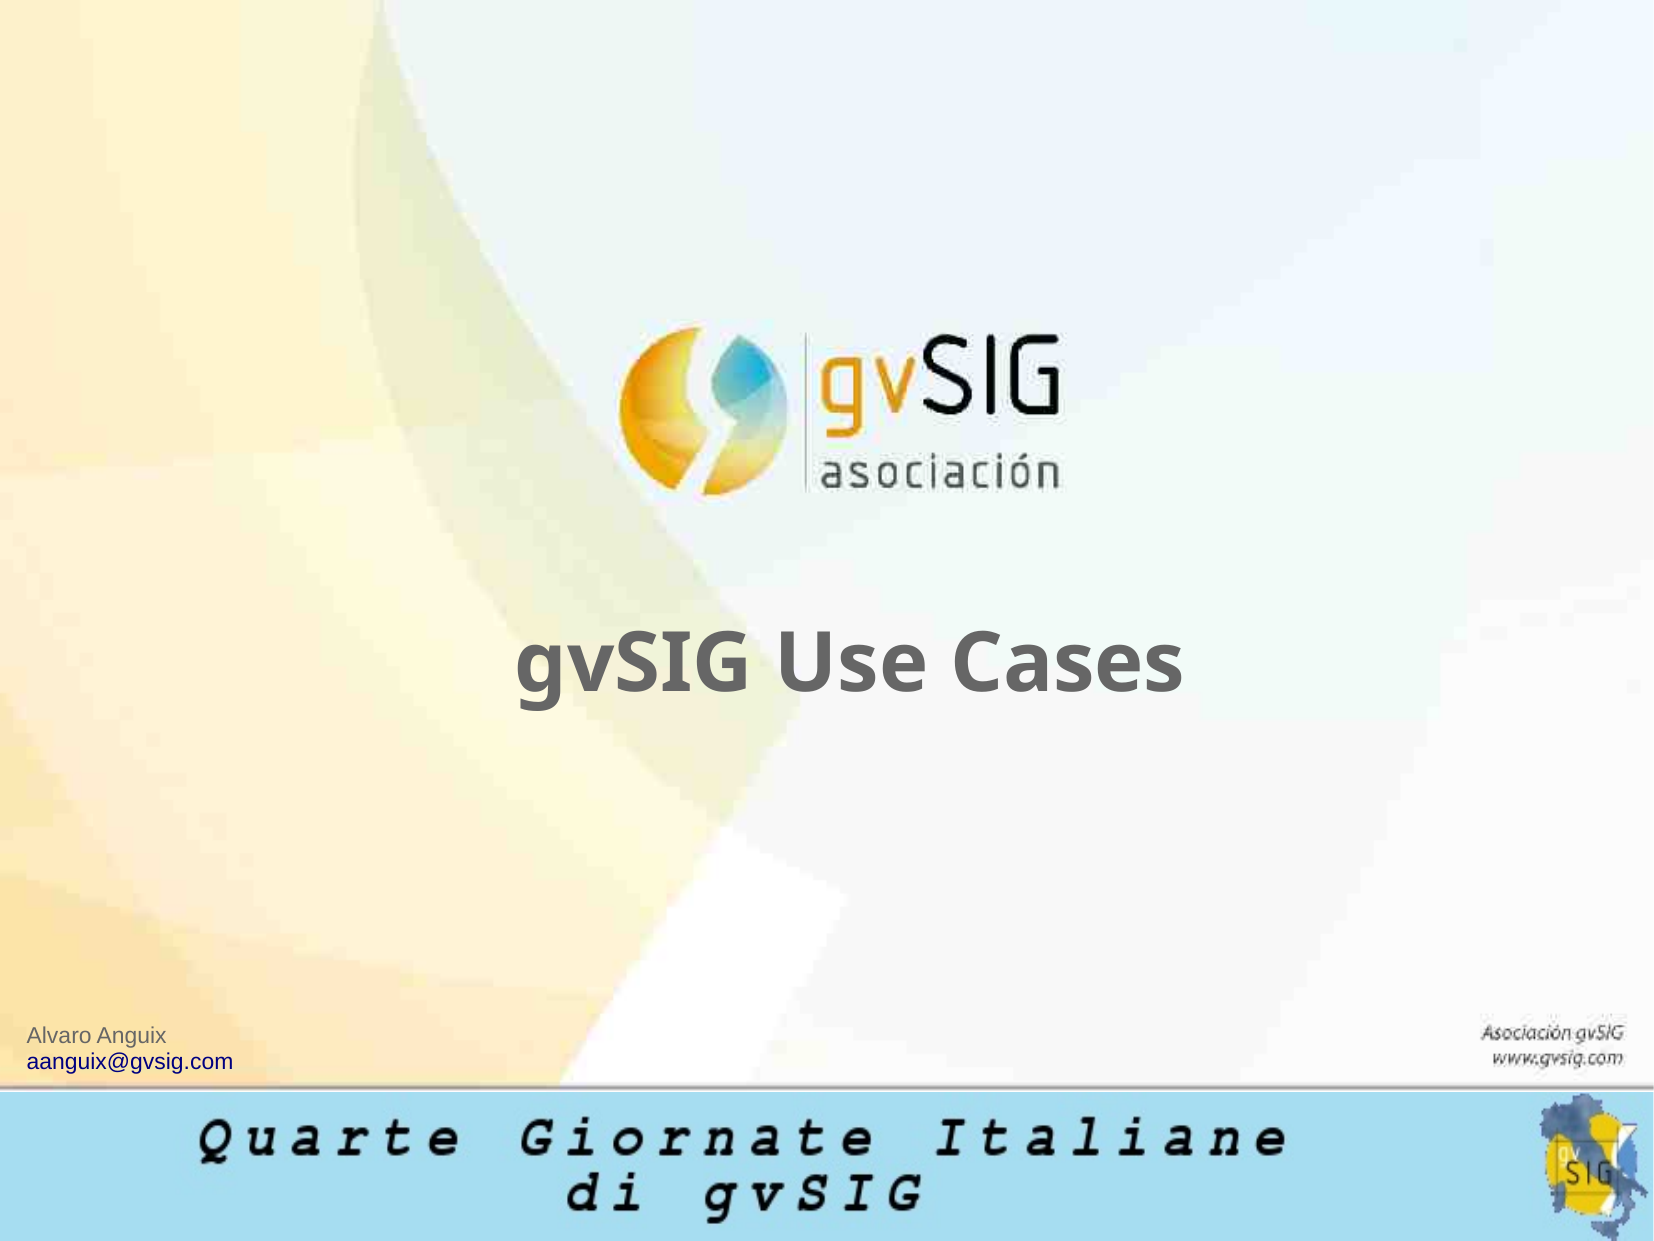

# gvSIG Use Cases
Alvaro Anguix
aanguix@gvsig.com